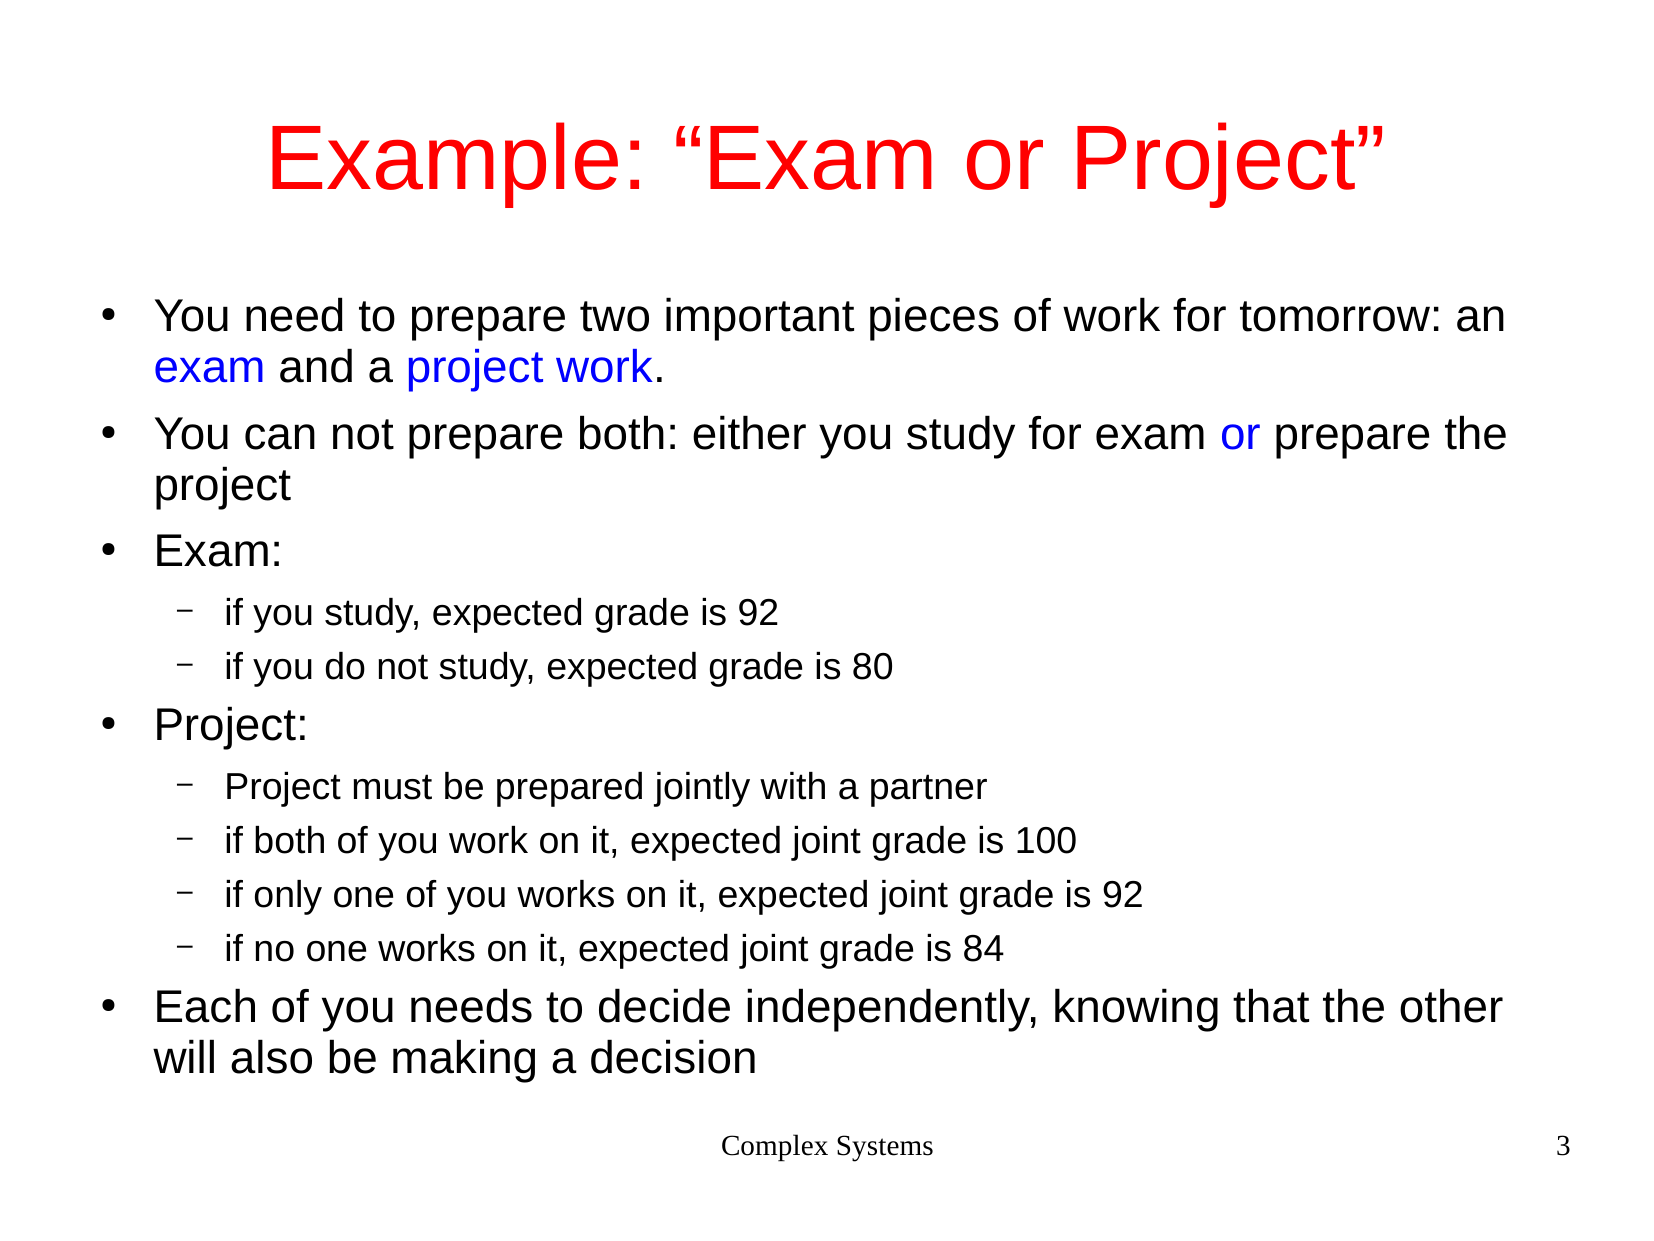

# Example: “Exam or Project”
You need to prepare two important pieces of work for tomorrow: an exam and a project work.
You can not prepare both: either you study for exam or prepare the project
Exam:
if you study, expected grade is 92
if you do not study, expected grade is 80
Project:
Project must be prepared jointly with a partner
if both of you work on it, expected joint grade is 100
if only one of you works on it, expected joint grade is 92
if no one works on it, expected joint grade is 84
Each of you needs to decide independently, knowing that the other will also be making a decision
Complex Systems
3